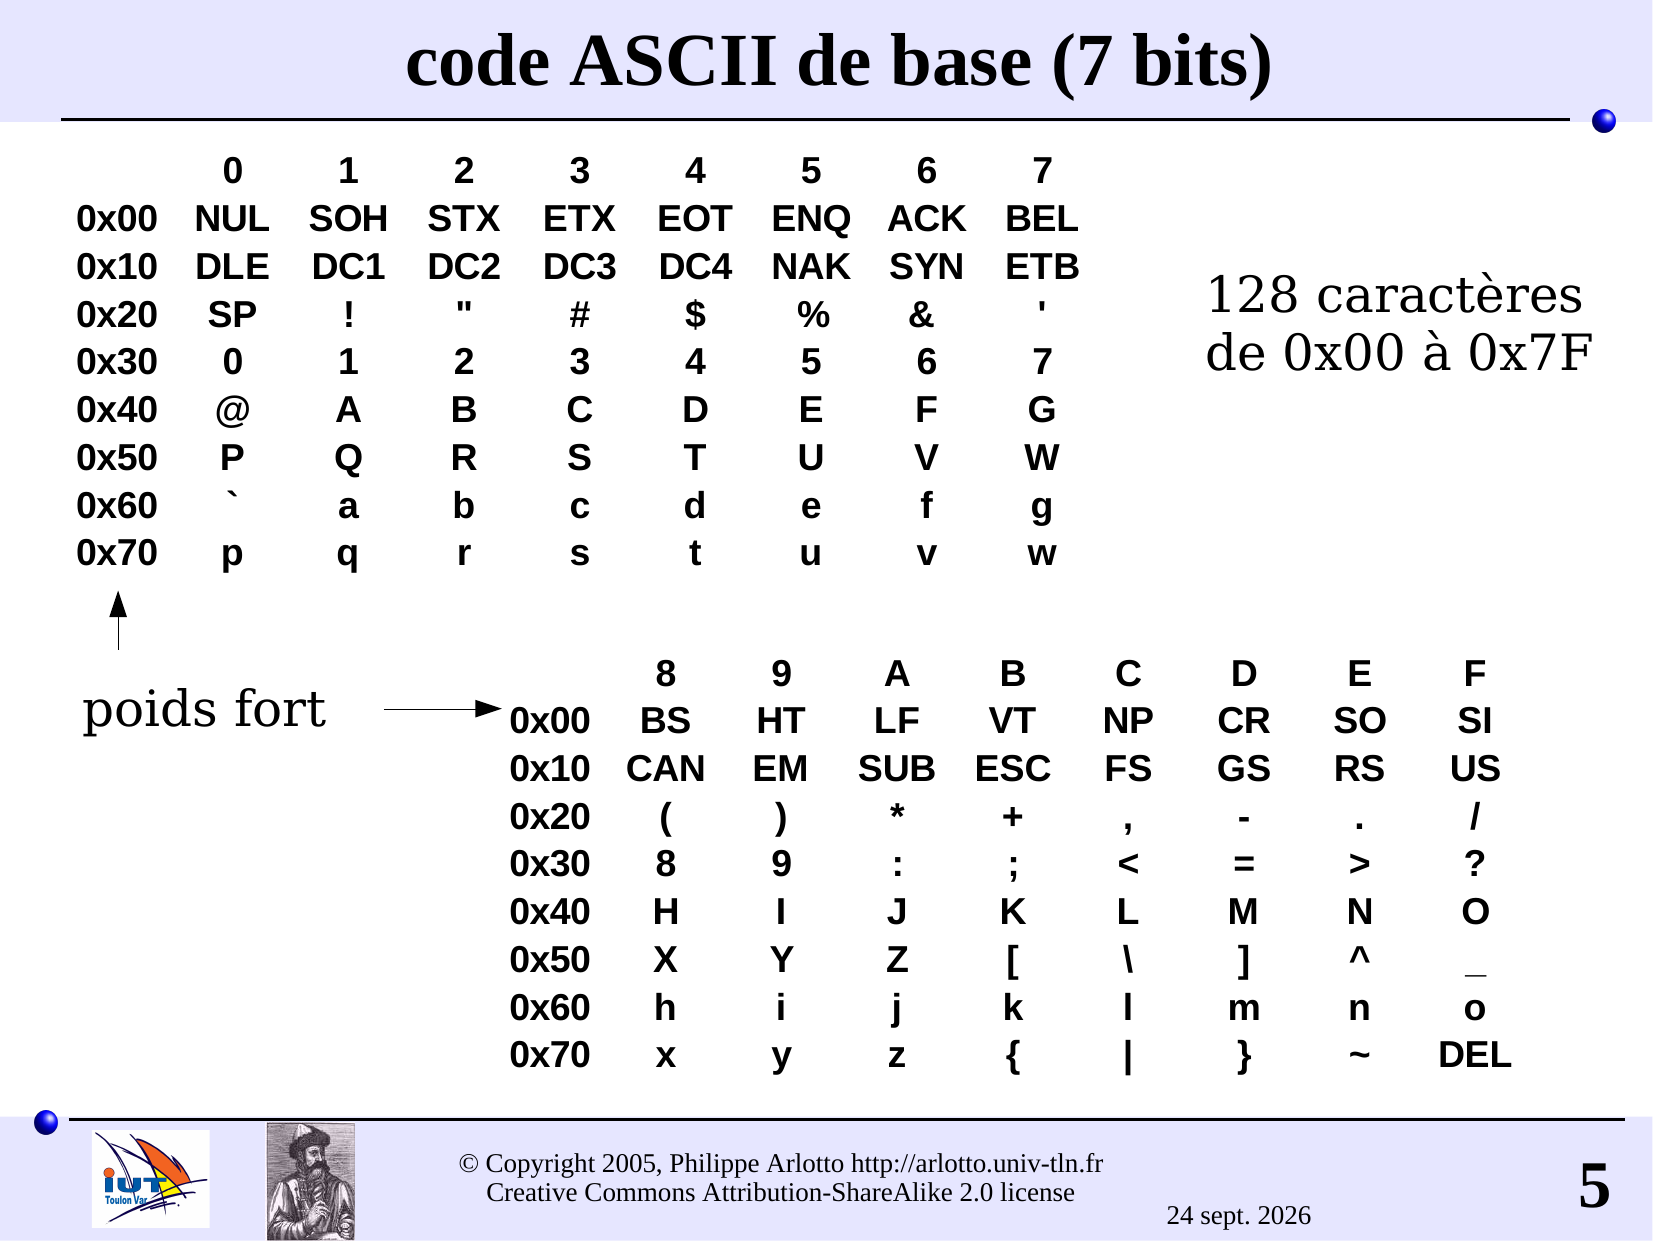

# code ASCII de base (7 bits)
128 caractères
de 0x00 à 0x7F
poids fort